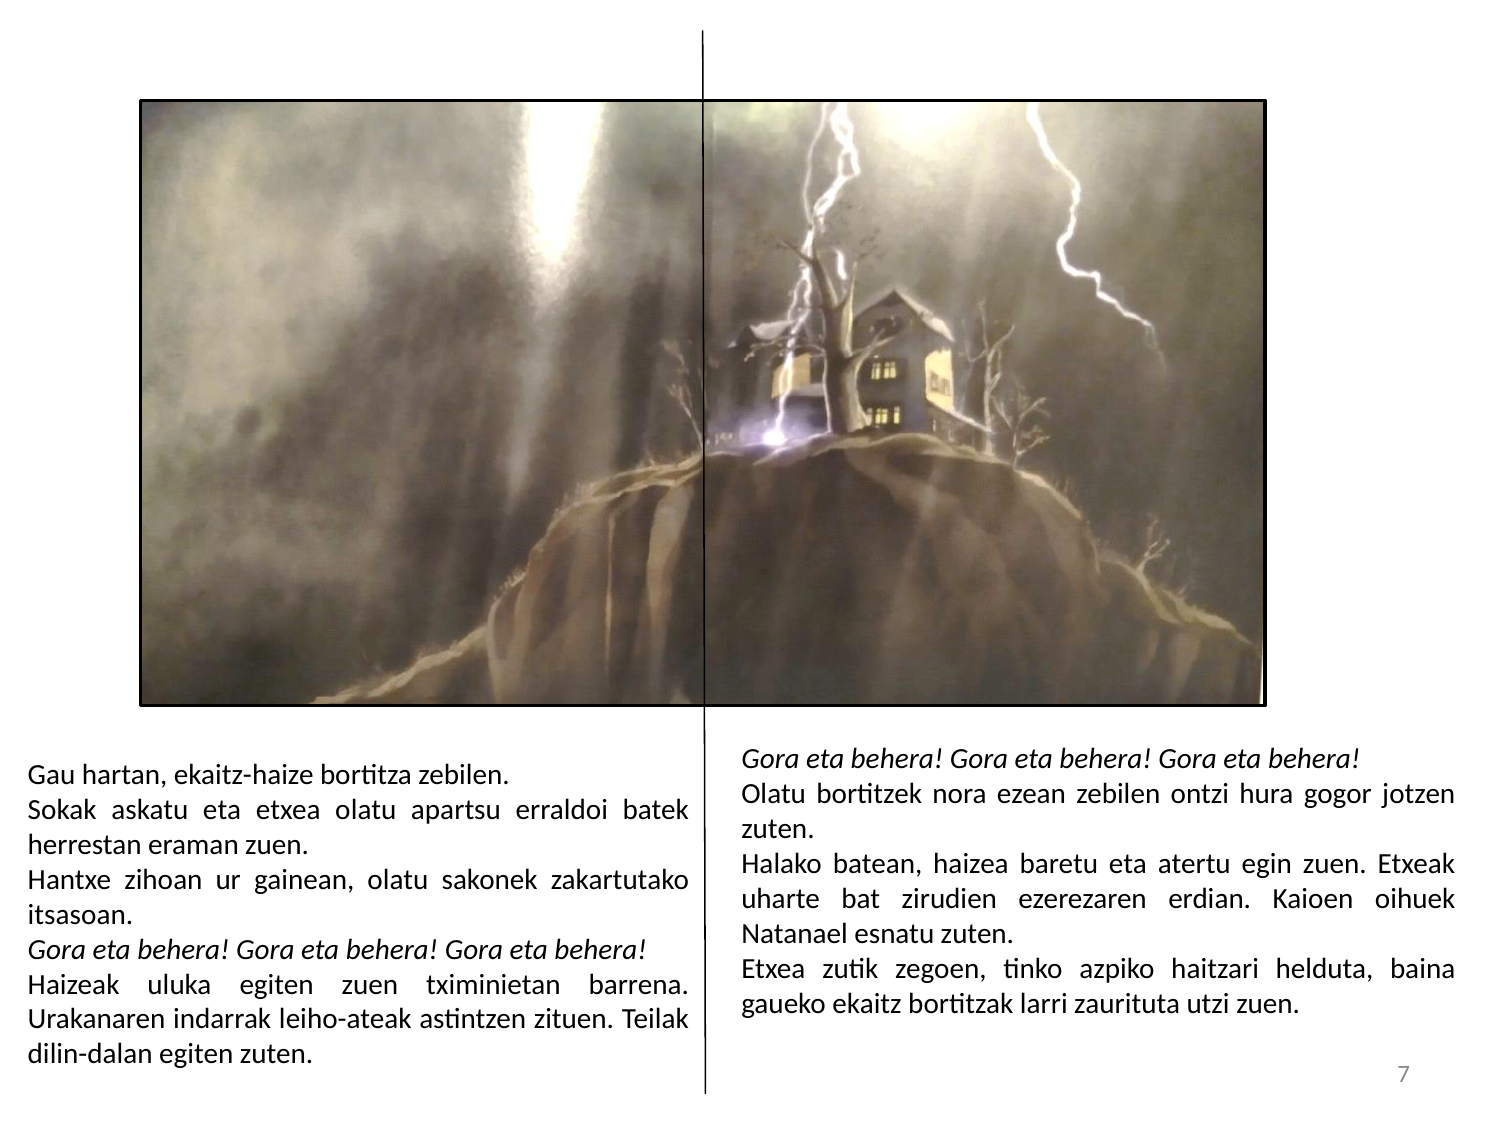

Gora eta behera! Gora eta behera! Gora eta behera!
Olatu bortitzek nora ezean zebilen ontzi hura gogor jotzen zuten.
Halako batean, haizea baretu eta atertu egin zuen. Etxeak uharte bat zirudien ezerezaren erdian. Kaioen oihuek Natanael esnatu zuten.
Etxea zutik zegoen, tinko azpiko haitzari helduta, baina gaueko ekaitz bortitzak larri zaurituta utzi zuen.
Gau hartan, ekaitz-haize bortitza zebilen.
Sokak askatu eta etxea olatu apartsu erraldoi batek herrestan eraman zuen.
Hantxe zihoan ur gainean, olatu sakonek zakartutako itsasoan.
Gora eta behera! Gora eta behera! Gora eta behera!
Haizeak uluka egiten zuen tximinietan barrena. Urakanaren indarrak leiho-ateak astintzen zituen. Teilak dilin-dalan egiten zuten.